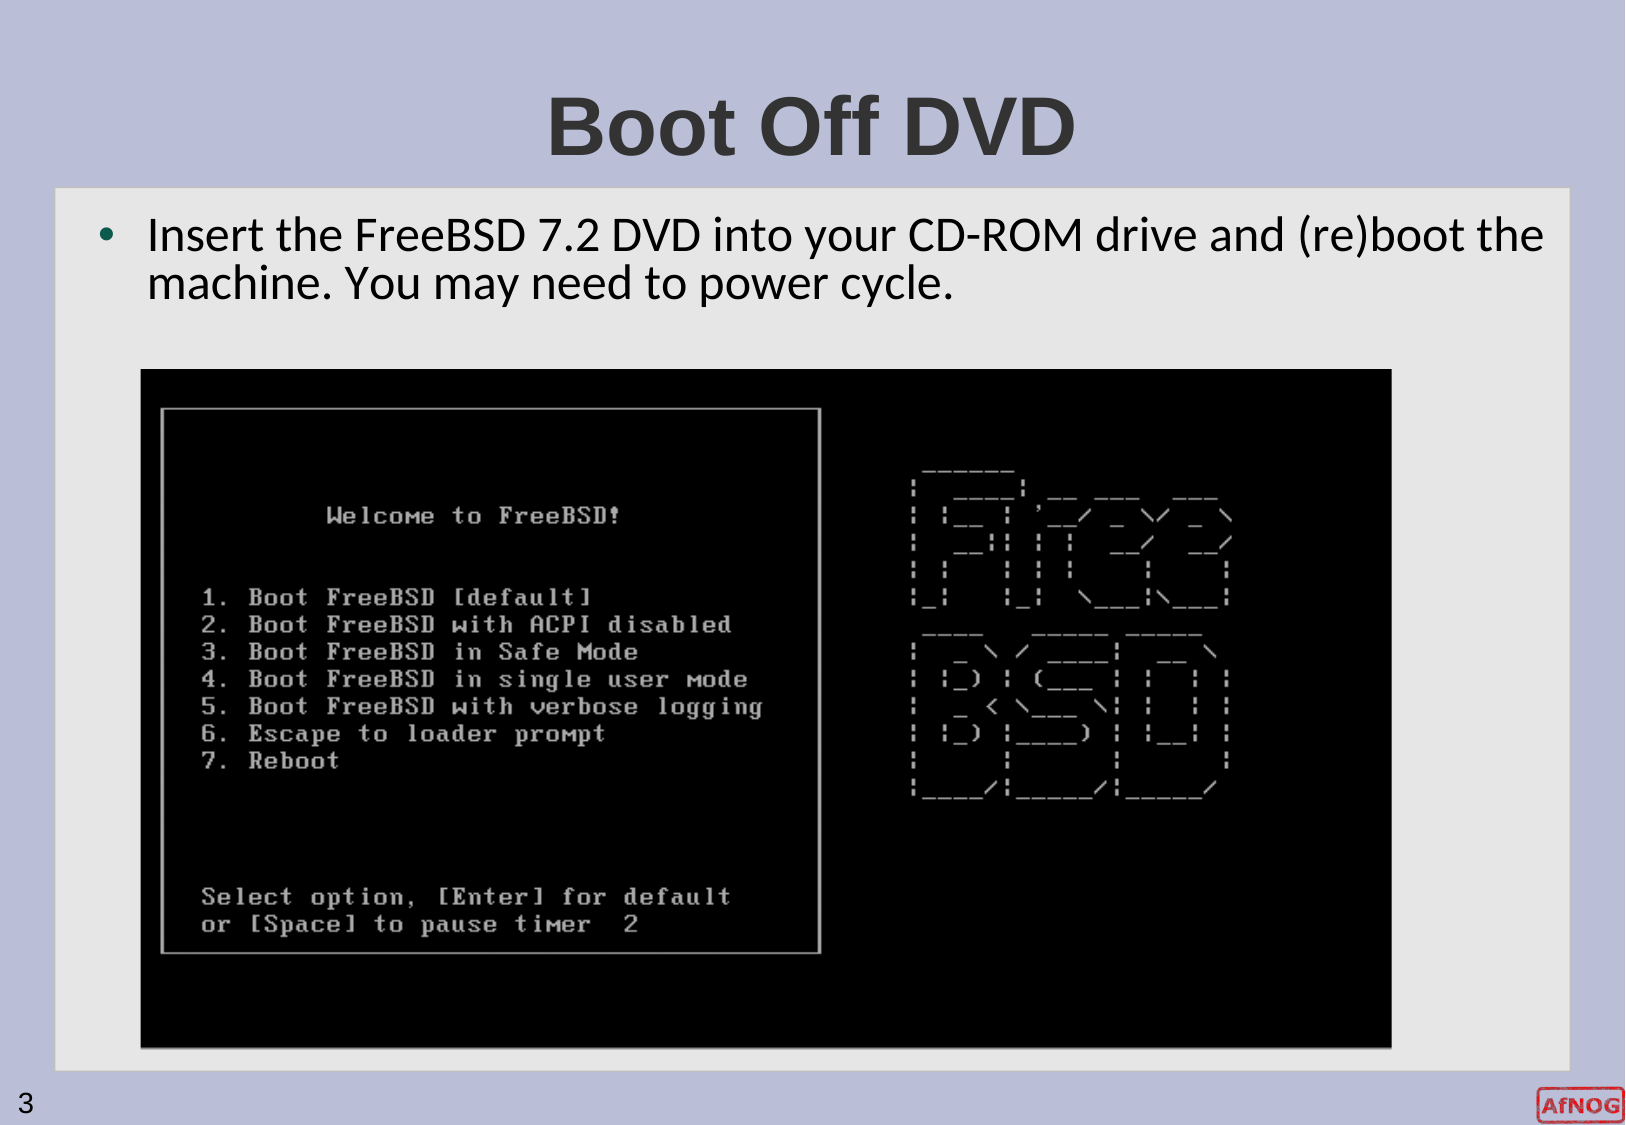

# Boot Off DVD
Insert the FreeBSD 7.2 DVD into your CD-ROM drive and (re)boot the machine. You may need to power cycle.